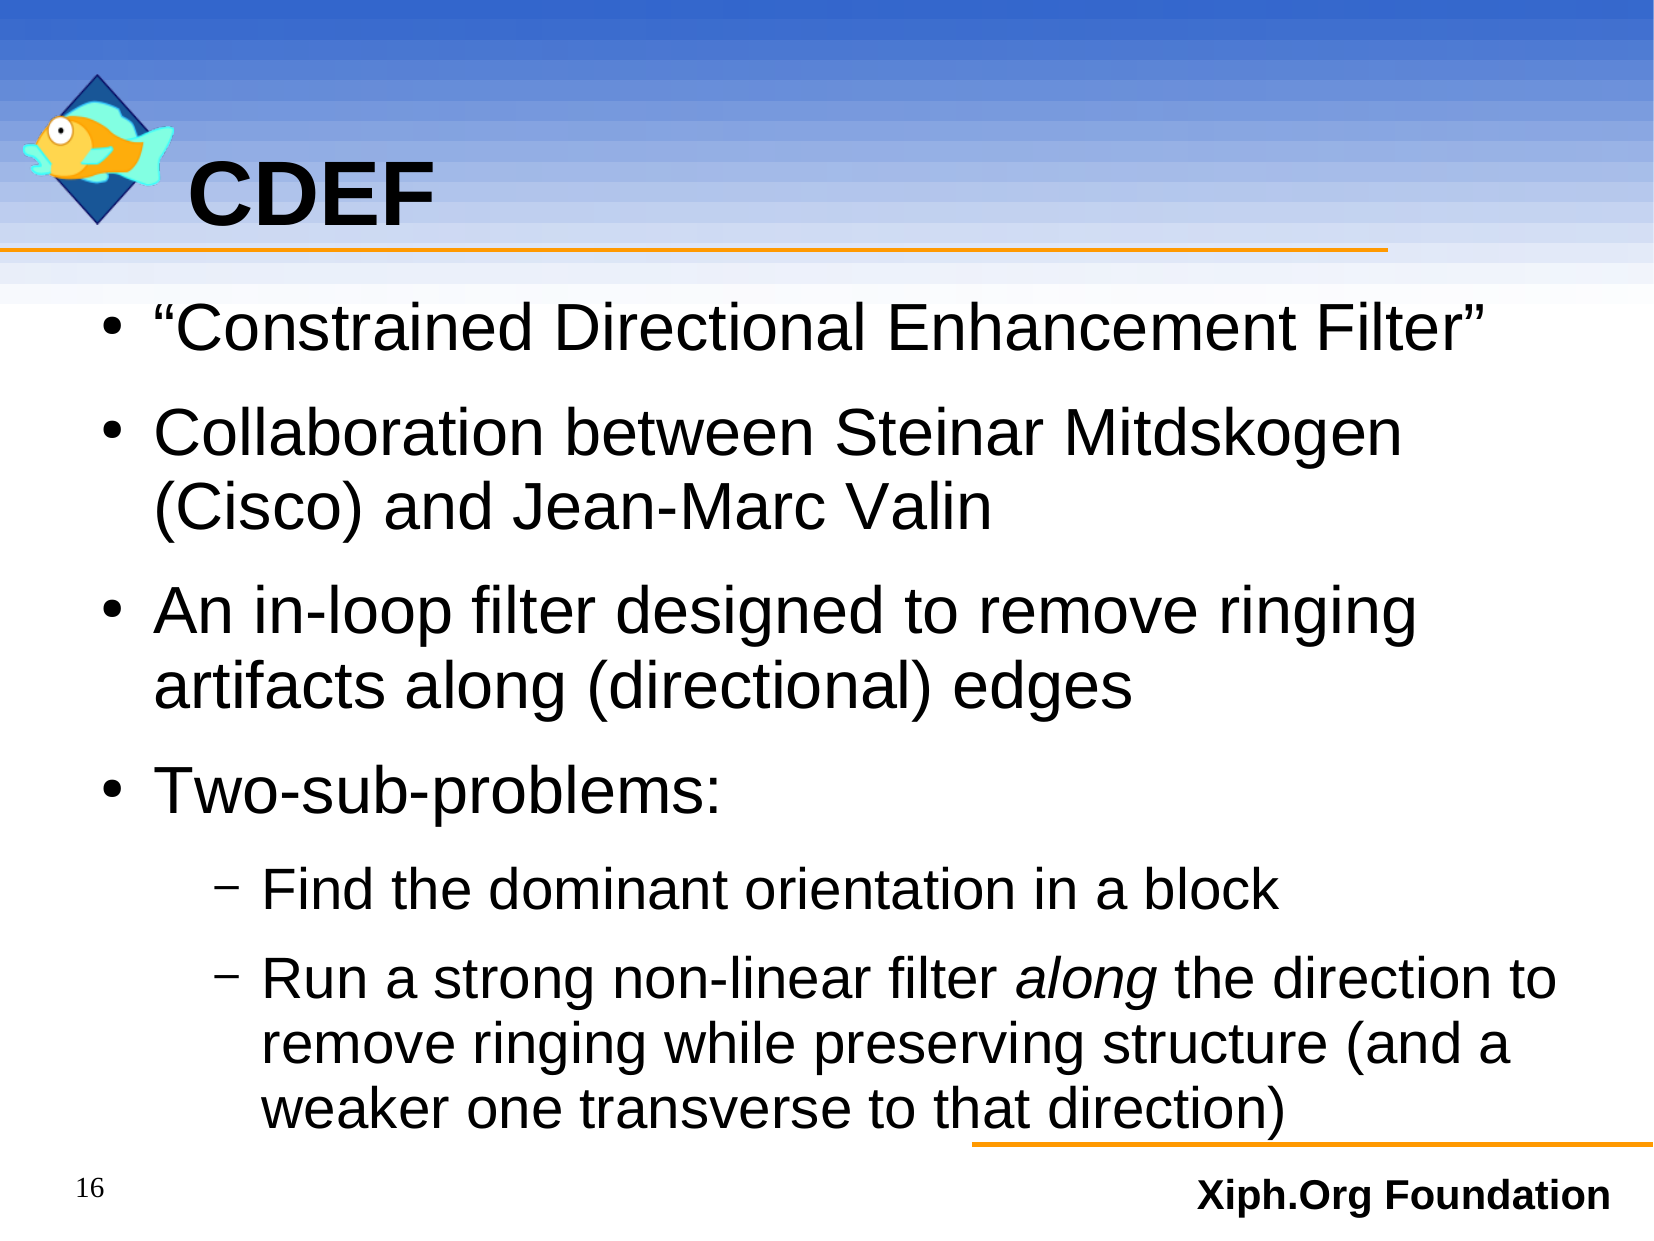

# CDEF
“Constrained Directional Enhancement Filter”
Collaboration between Steinar Mitdskogen (Cisco) and Jean-Marc Valin
An in-loop filter designed to remove ringing artifacts along (directional) edges
Two-sub-problems:
Find the dominant orientation in a block
Run a strong non-linear filter along the direction to remove ringing while preserving structure (and a weaker one transverse to that direction)
16